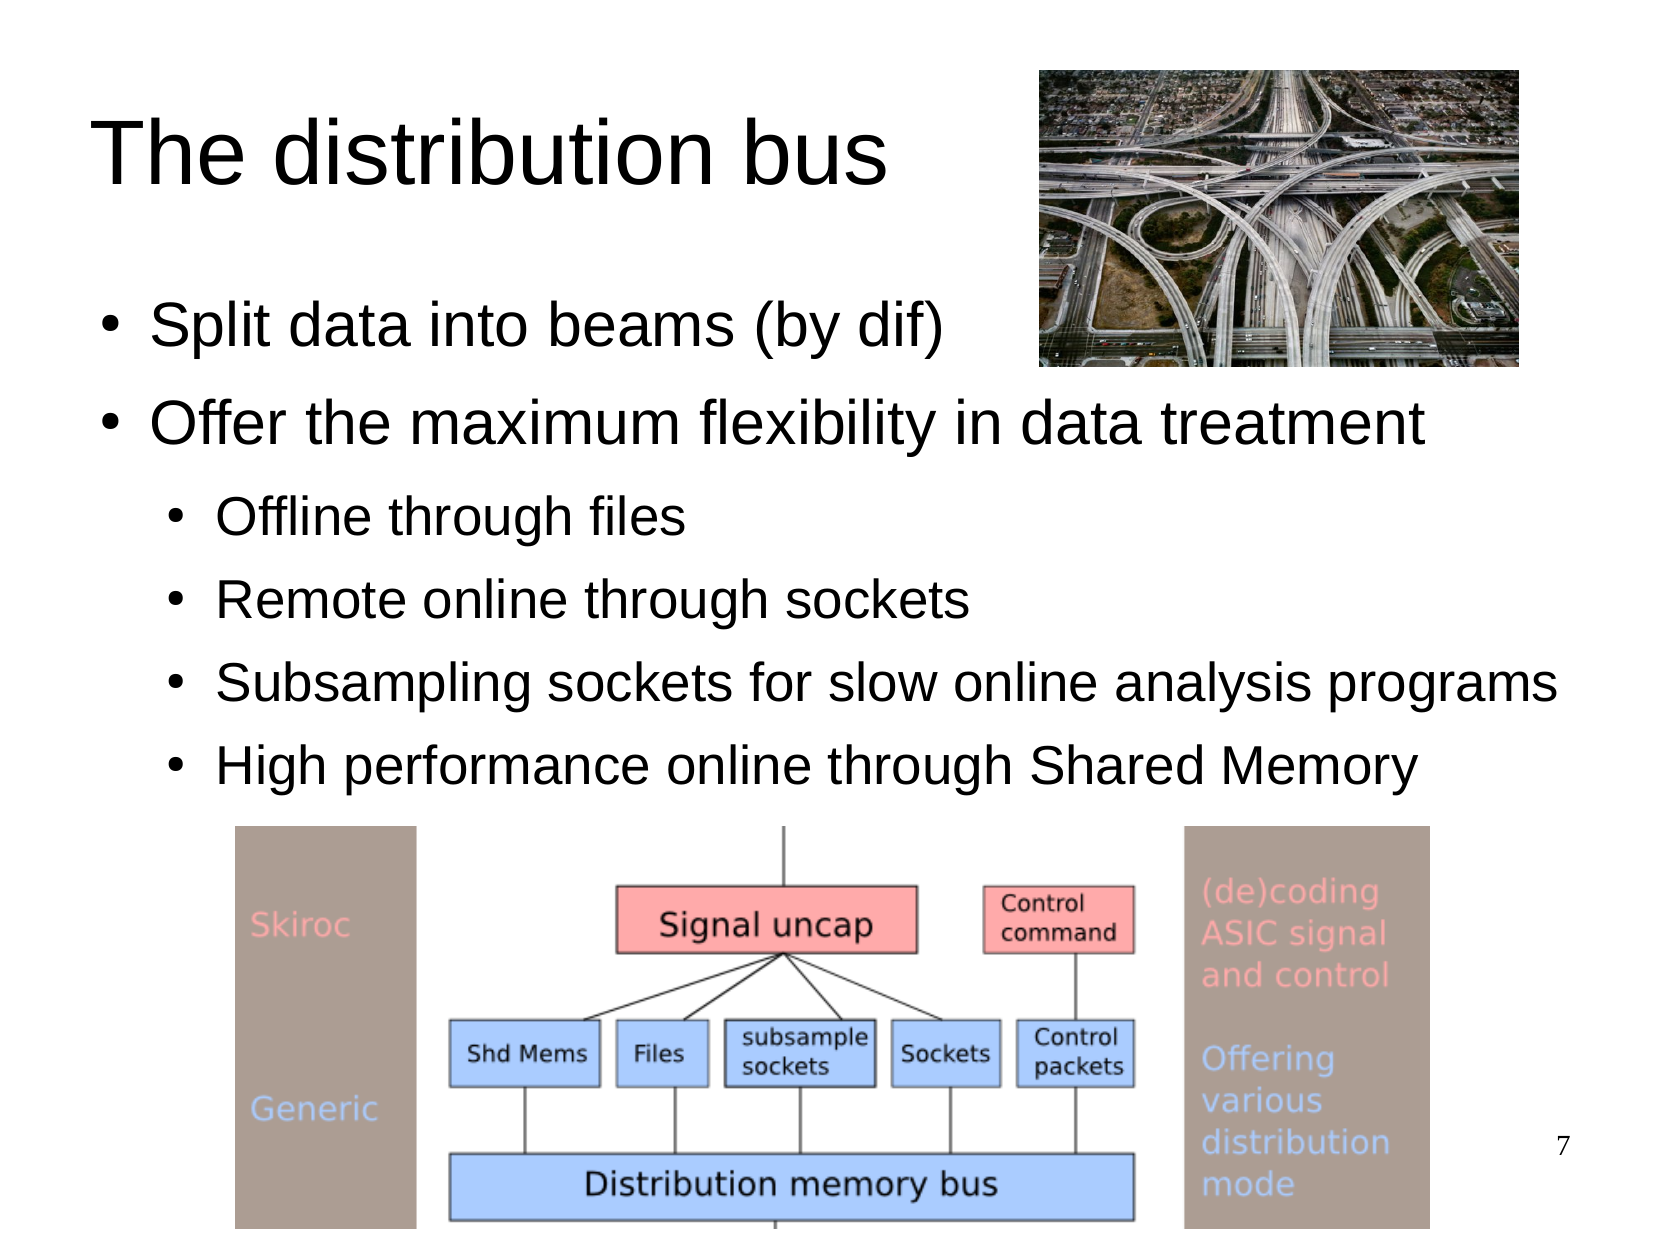

# The distribution bus
Split data into beams (by dif)
Offer the maximum flexibility in data treatment
Offline through files
Remote online through sockets
Subsampling sockets for slow online analysis programs
High performance online through Shared Memory
7